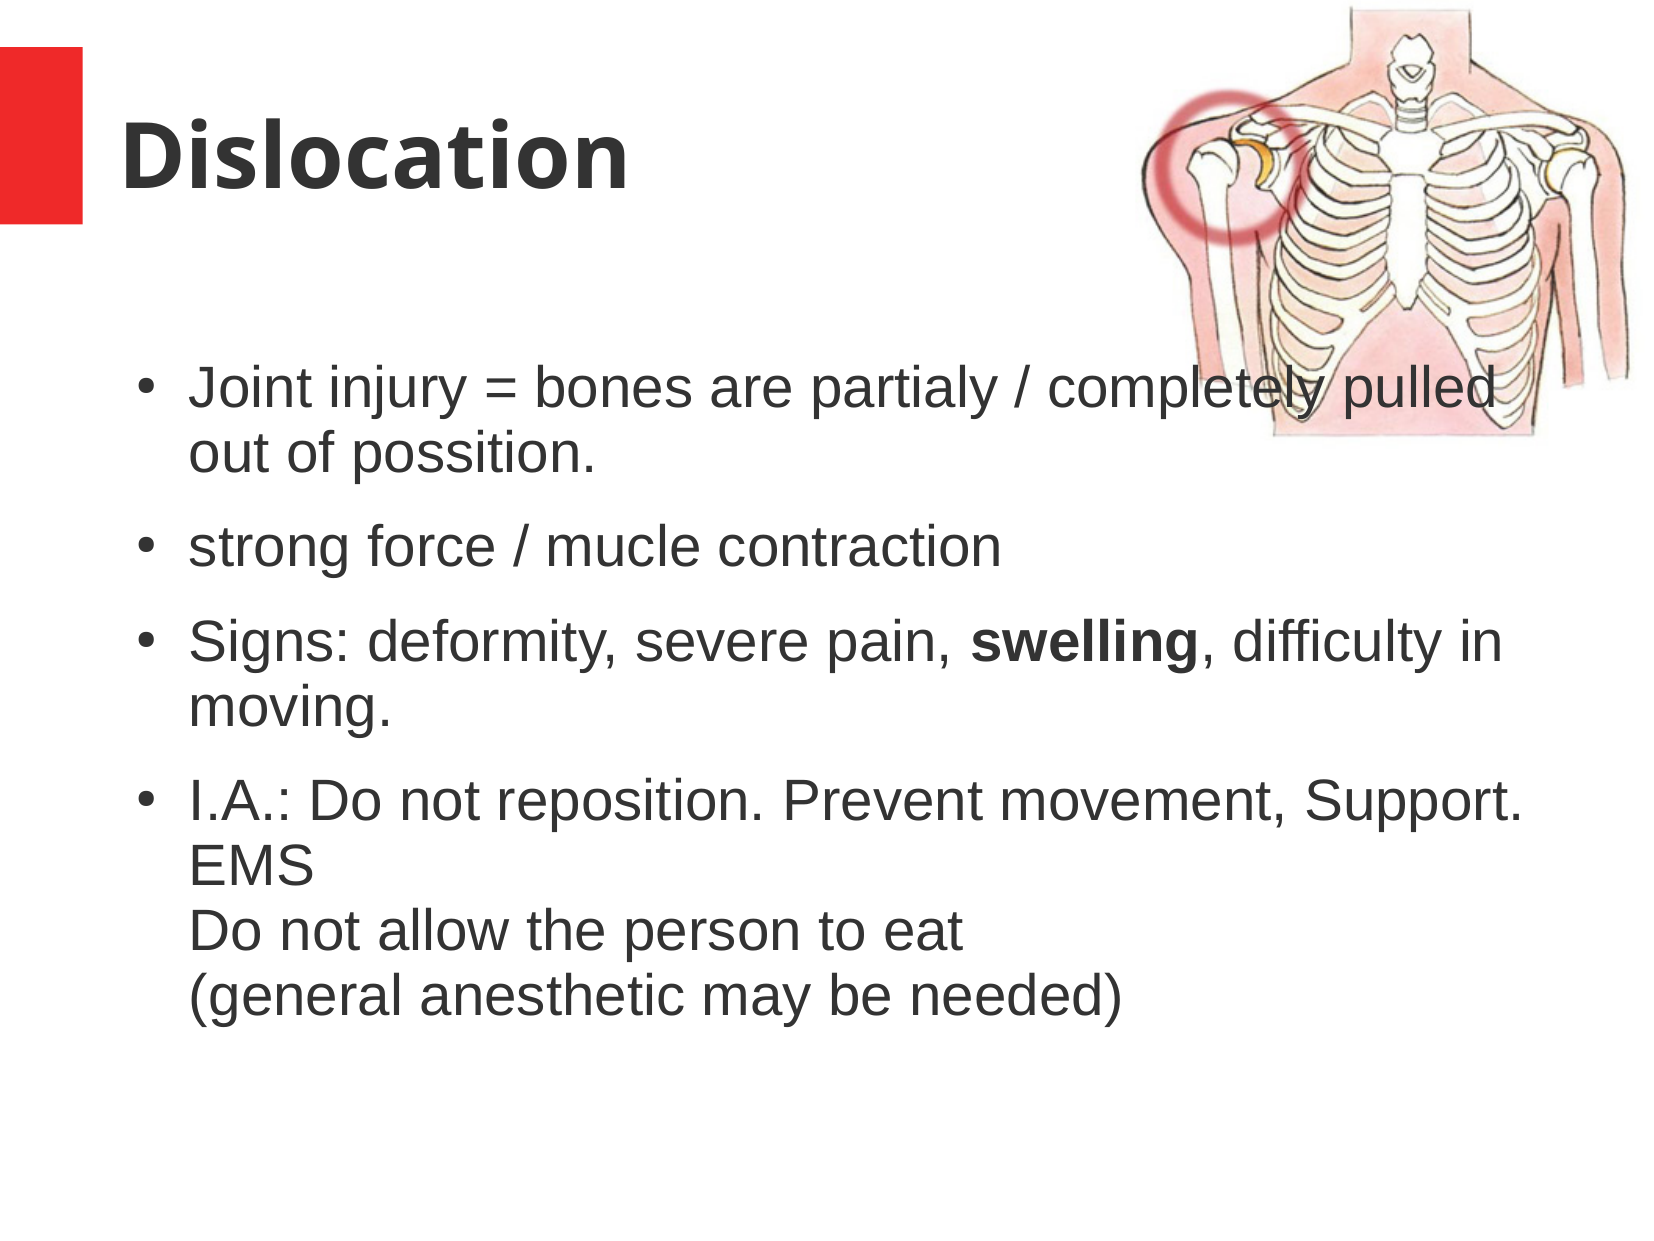

# Dislocation
Joint injury = bones are partialy / completely pulled out of possition.
strong force / mucle contraction
Signs: deformity, severe pain, swelling, difficulty in moving.
I.A.: Do not reposition. Prevent movement, Support. EMS
Do not allow the person to eat
(general anesthetic may be needed)